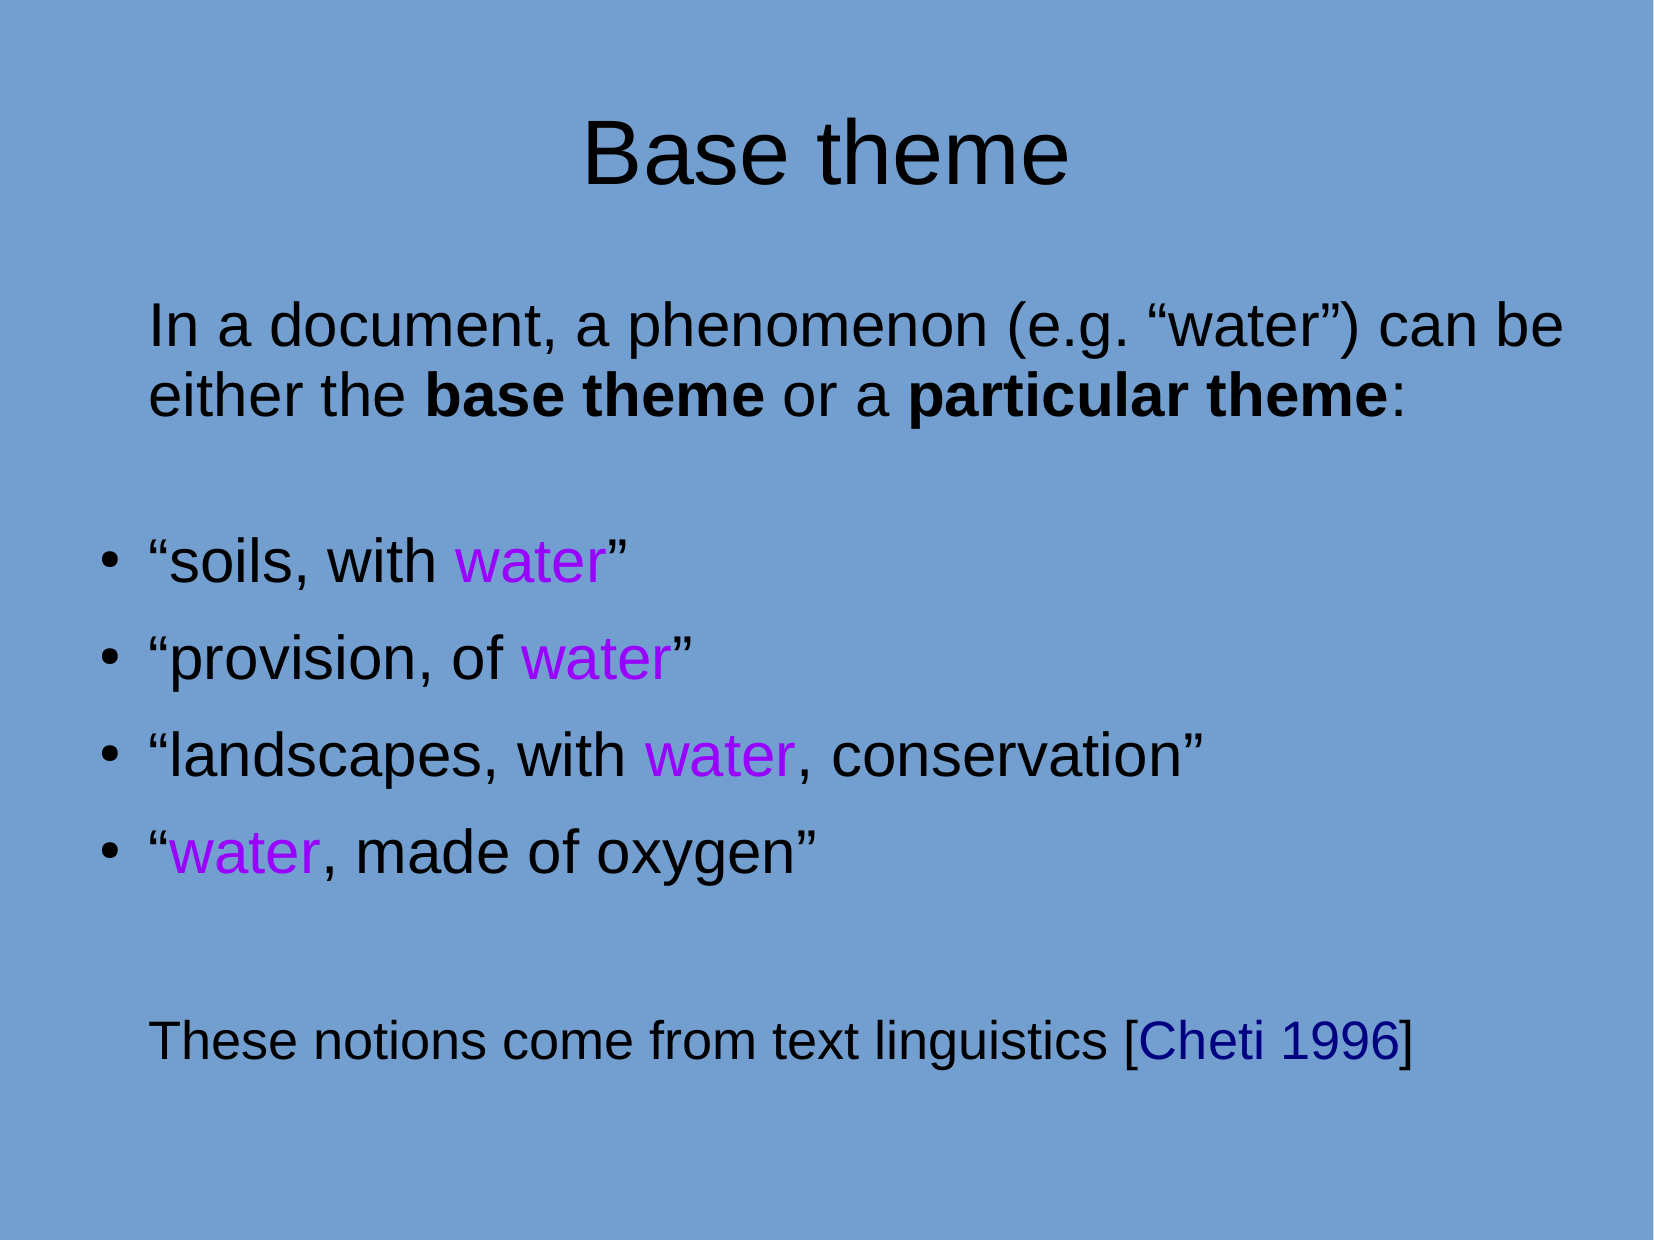

# Base theme
In a document, a phenomenon (e.g. “water”) can be
either the base theme or a particular theme:
“soils, with water”
“provision, of water”
“landscapes, with water, conservation”
“water, made of oxygen”
These notions come from text linguistics [Cheti 1996]